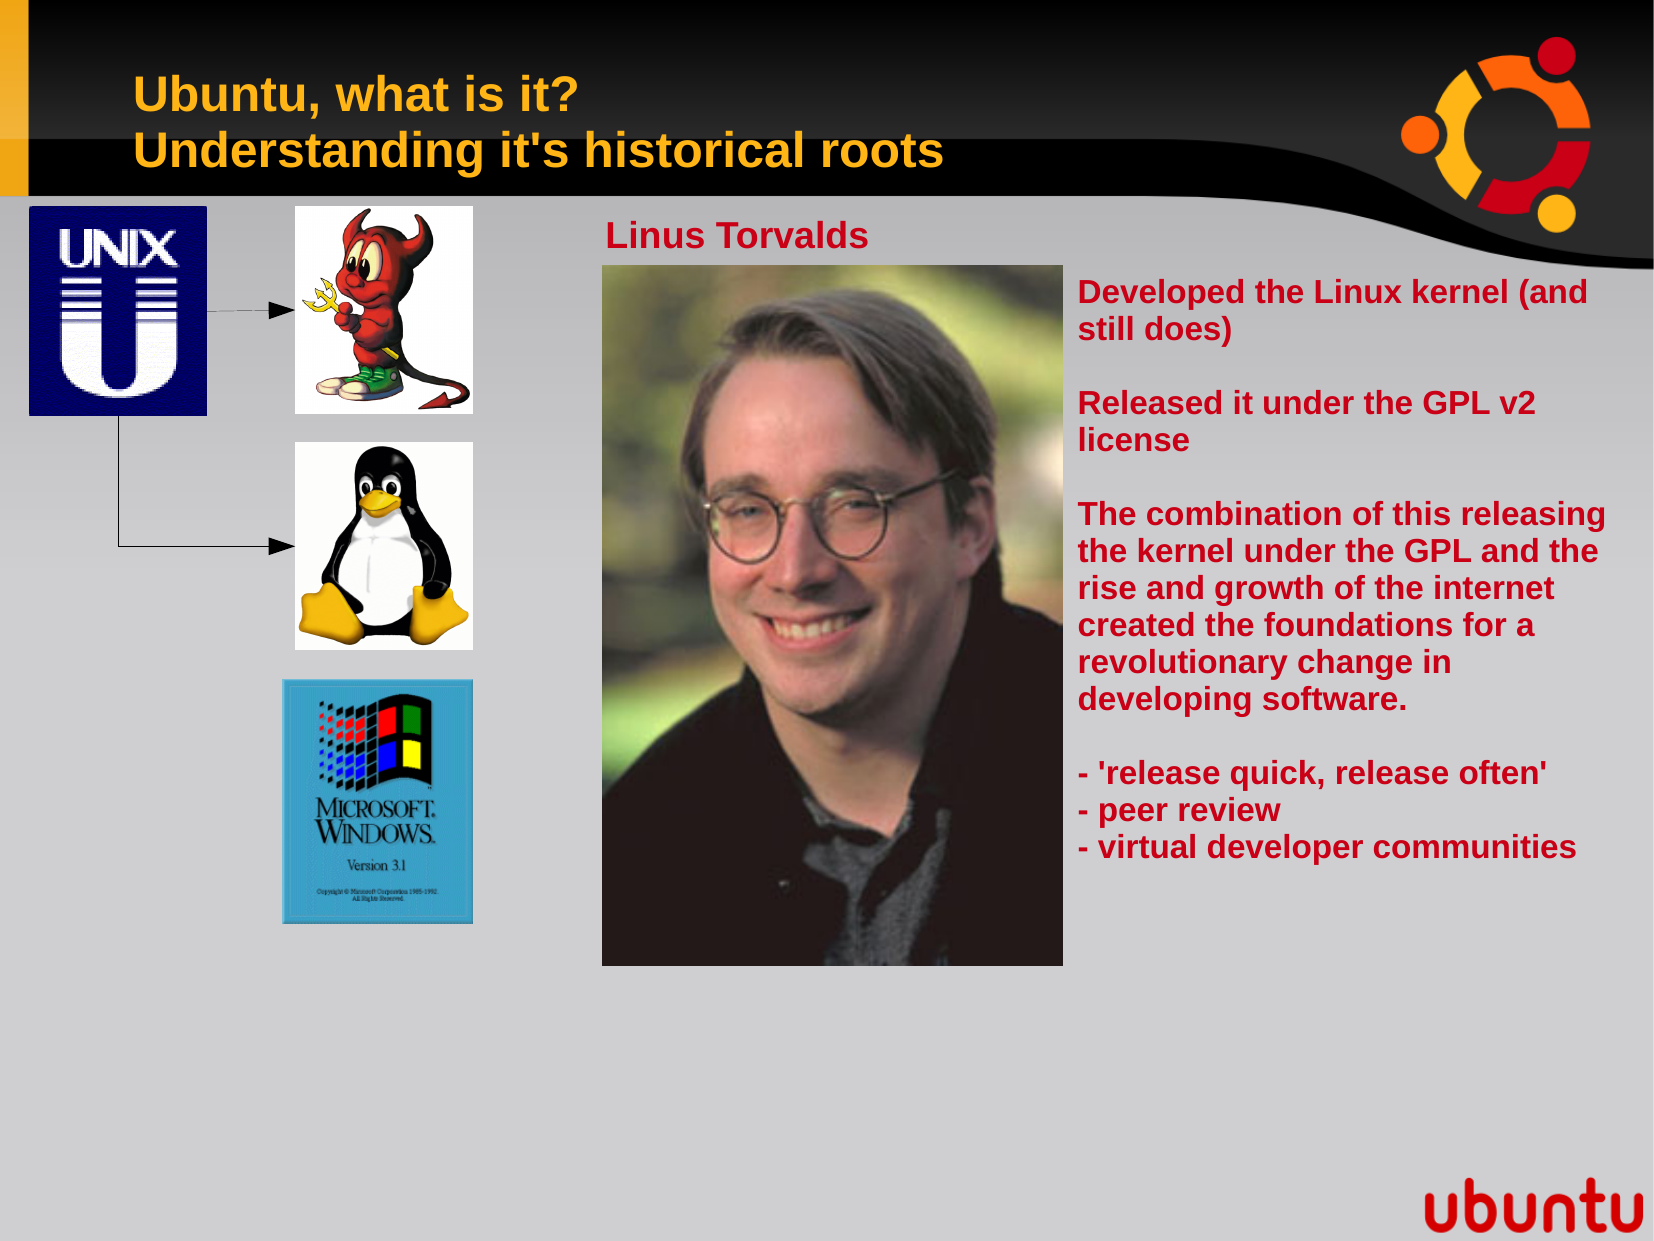

Ubuntu, what is it?
Understanding it's historical roots
Linus Torvalds
Developed the Linux kernel (and still does)
Released it under the GPL v2 license
The combination of this releasing the kernel under the GPL and the rise and growth of the internet created the foundations for a revolutionary change in developing software.
- 'release quick, release often'
- peer review
- virtual developer communities